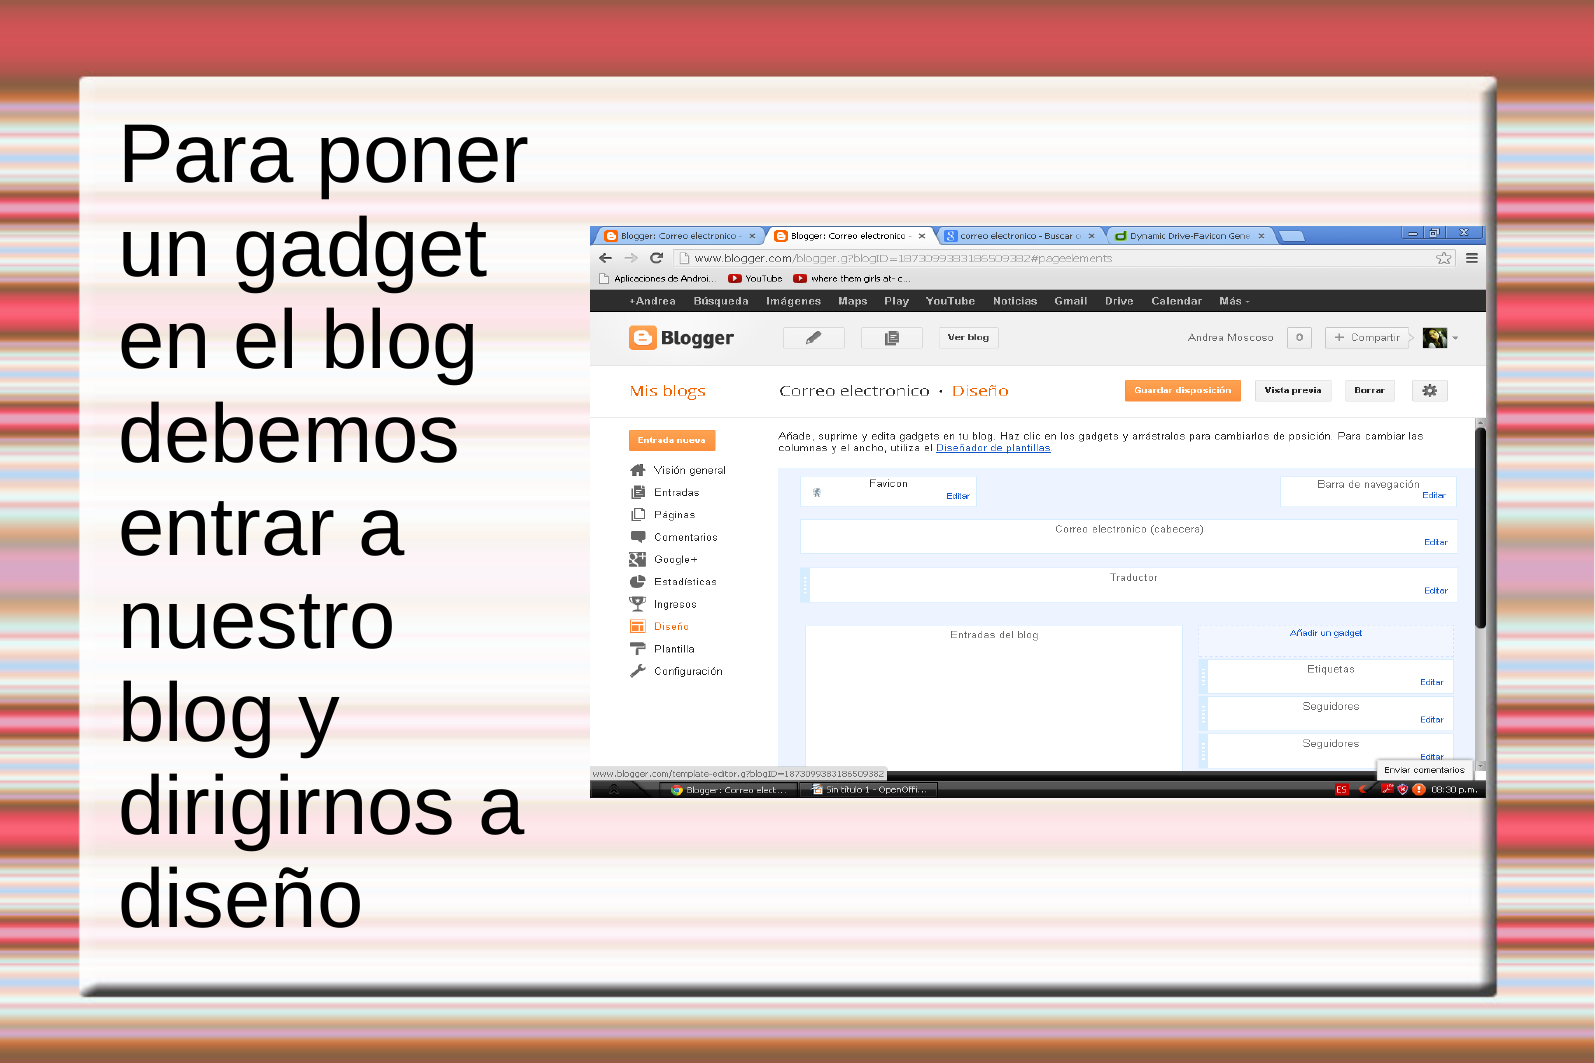

# Para poner un gadget en el blog debemos entrar a nuestro blog y dirigirnos a diseño